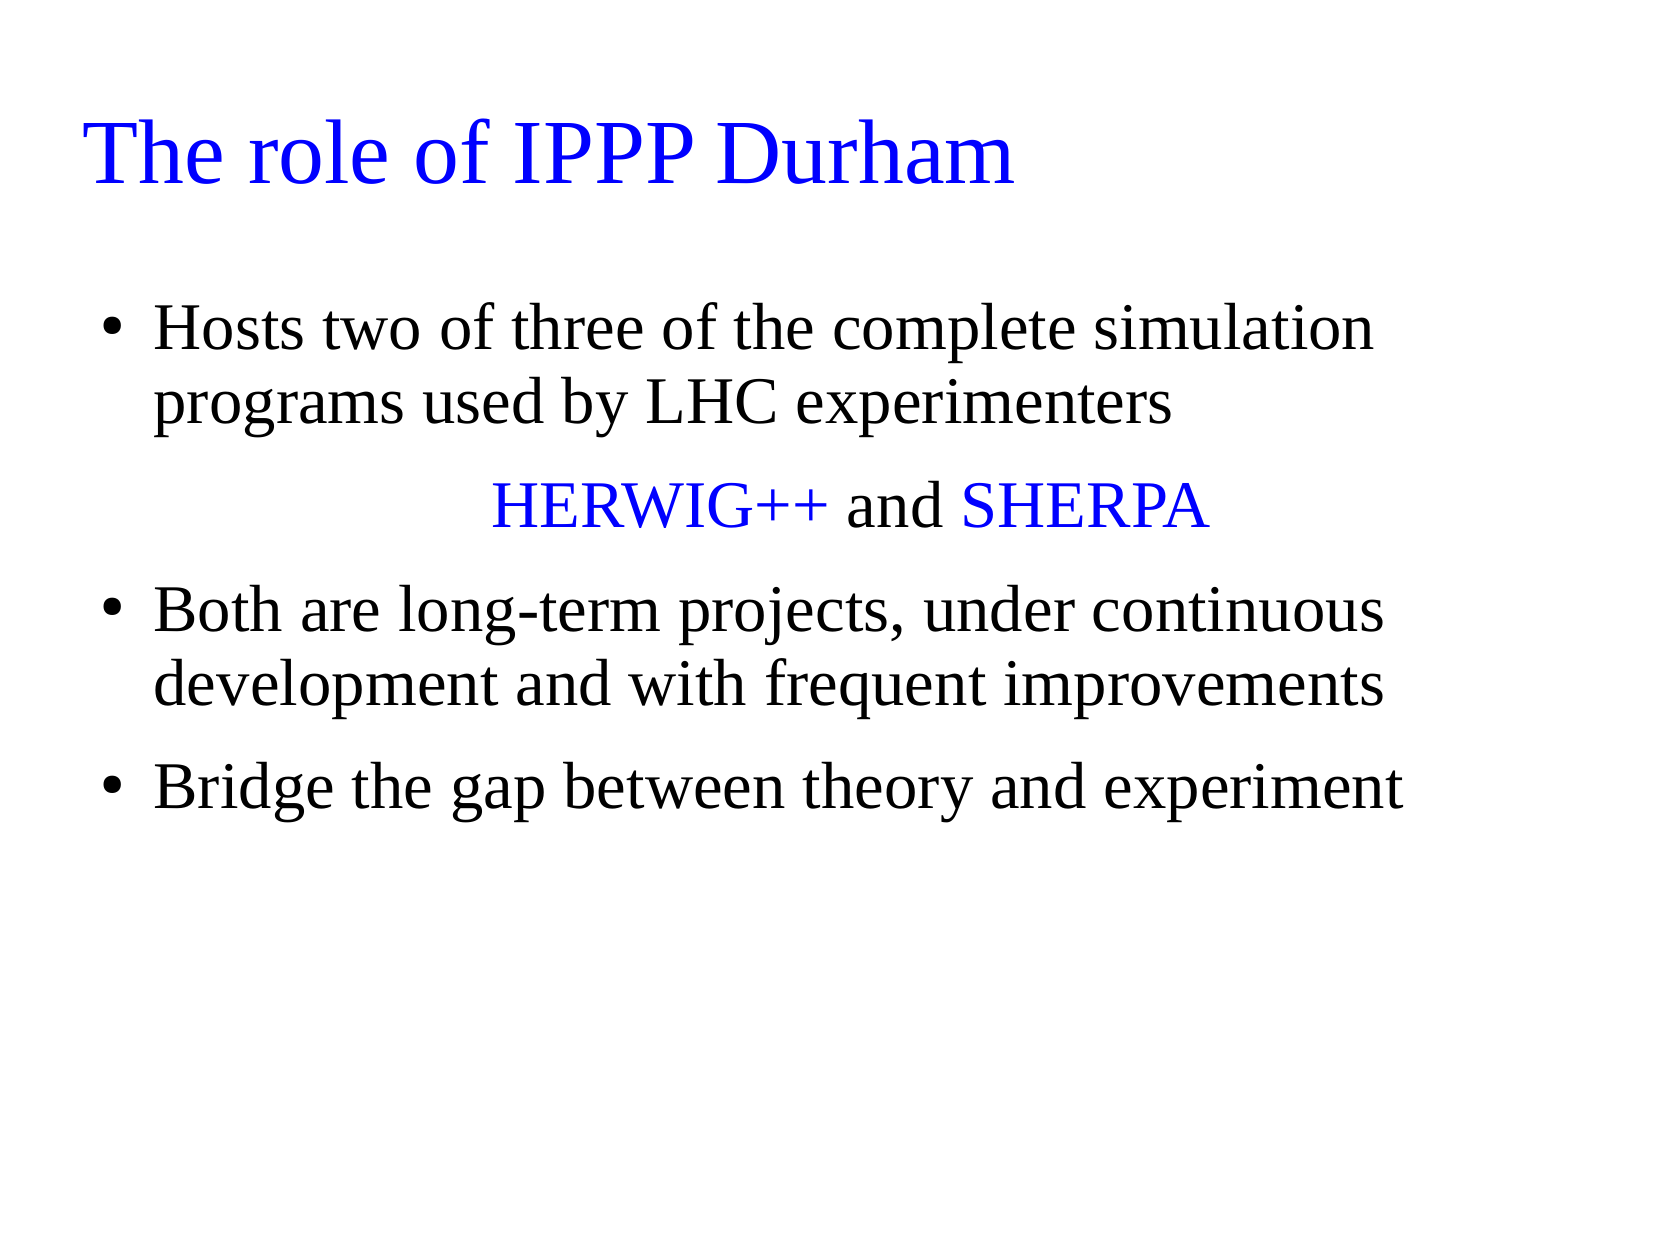

# The role of IPPP Durham
Hosts two of three of the complete simulation programs used by LHC experimenters
HERWIG++ and SHERPA
Both are long-term projects, under continuous development and with frequent improvements
Bridge the gap between theory and experiment